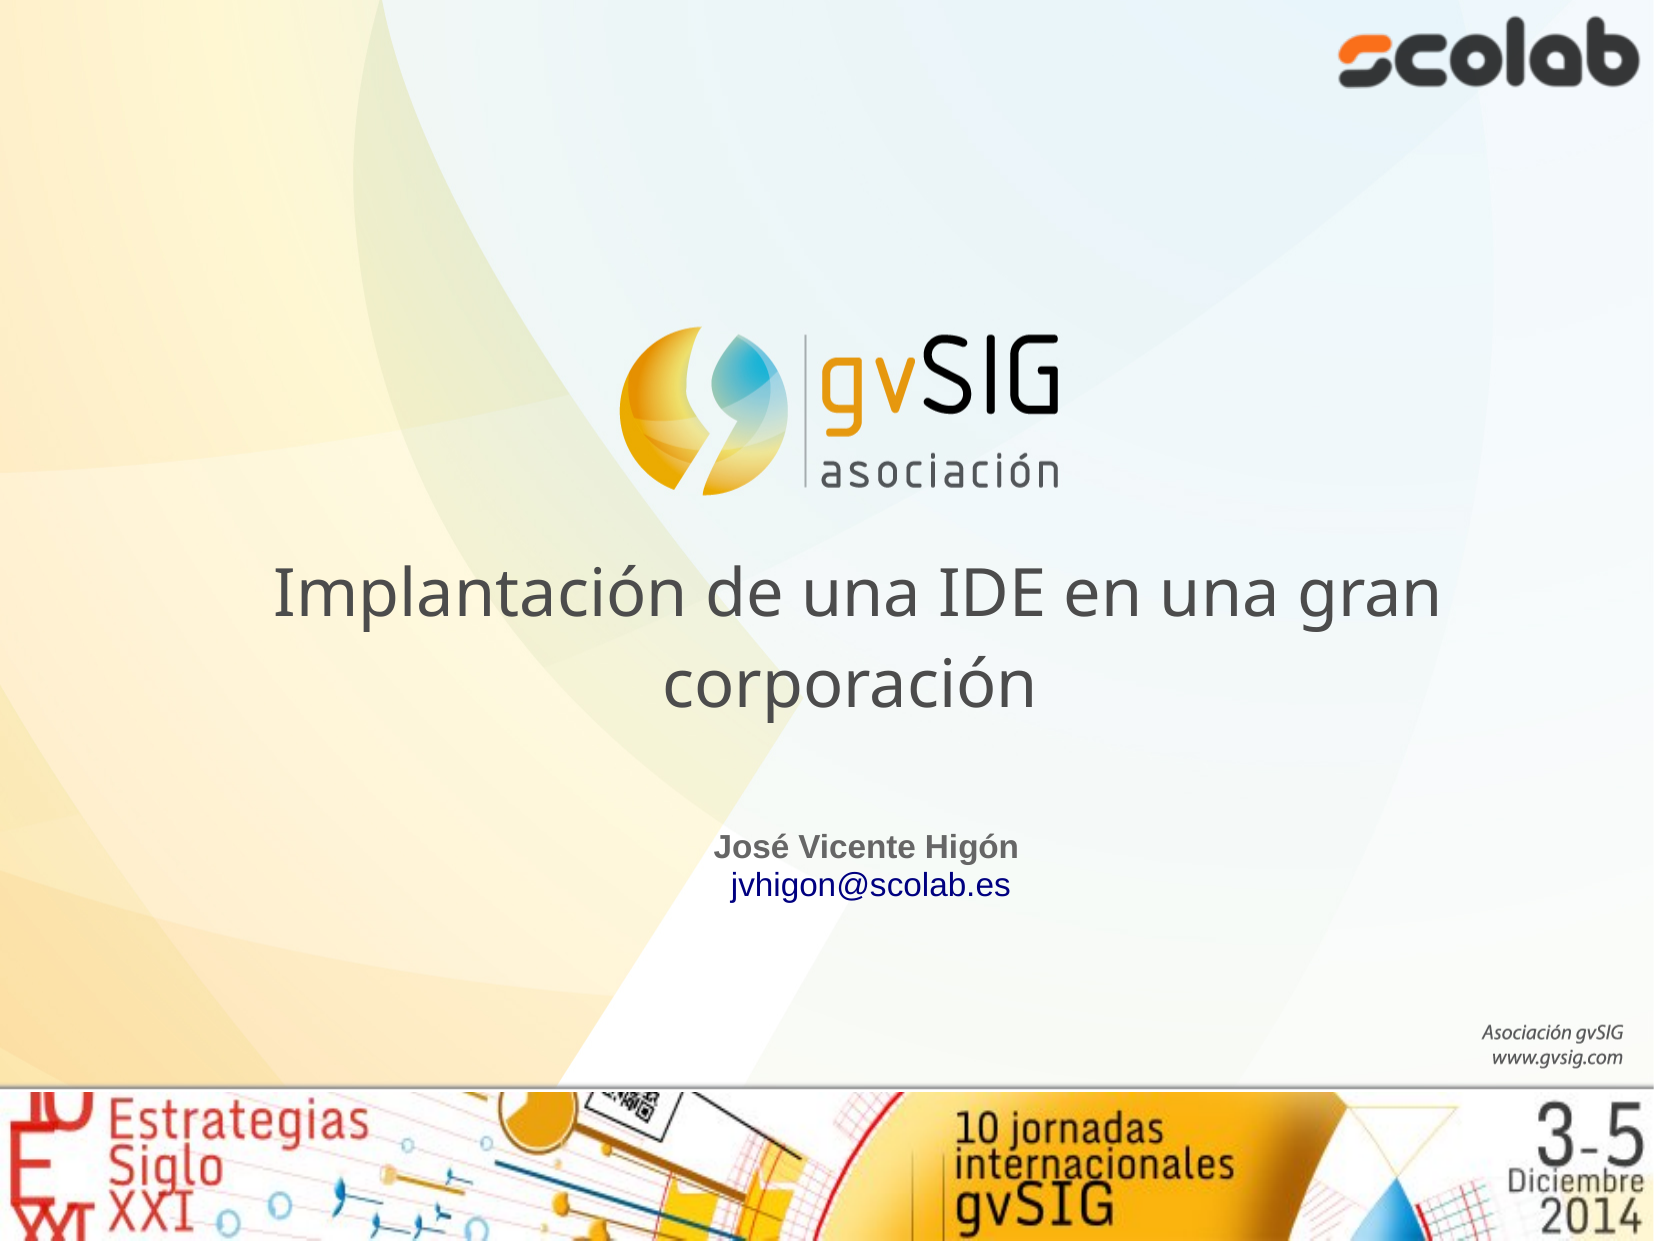

# Implantación de una IDE en una gran corporación
José Vicente Higón
jvhigon@scolab.es